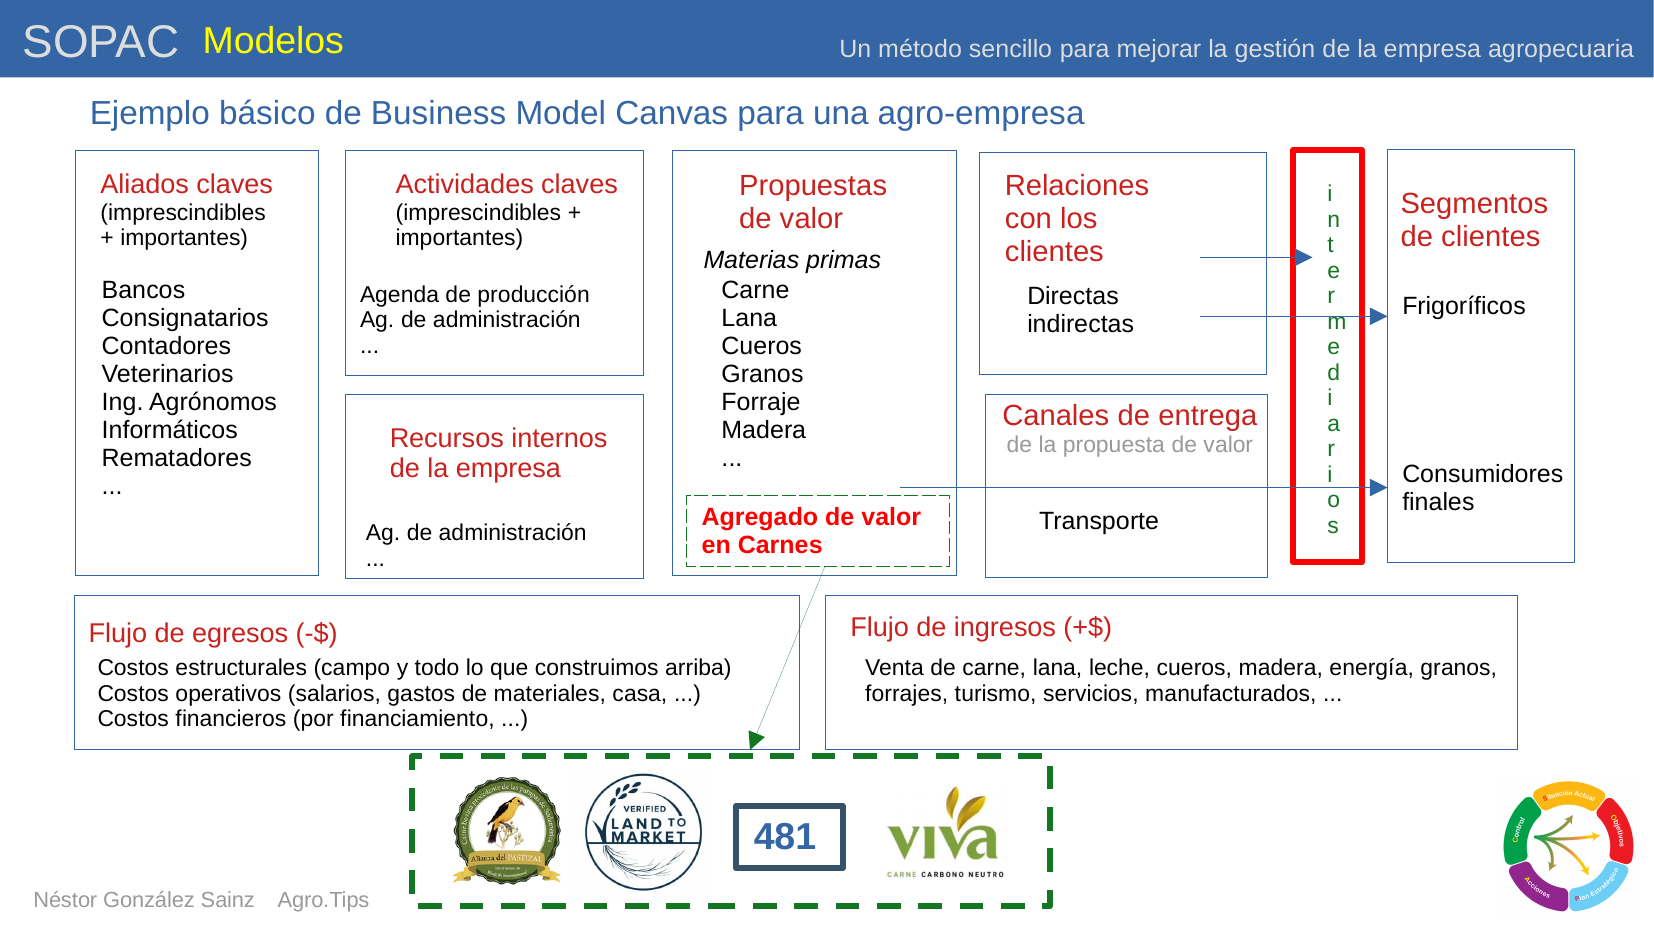

Modelos
Ejemplo básico de Business Model Canvas para una agro-empresa
Actividades claves (imprescindibles + importantes)
Propuestas de valor
Aliados claves
(imprescindibles + importantes)
Relaciones con los clientes
intermediarios
Segmentos de clientes
Materias primas
Bancos
Consignatarios
Contadores
Veterinarios
Ing. Agrónomos
Informáticos
Rematadores
...
Carne
Lana
Cueros
Granos
Forraje
Madera
...
Agenda de producción
Ag. de administración
...
Directas
indirectas
Frigoríficos
Consumidores finales
Canales de entrega de la propuesta de valor
Recursos internos de la empresa
Ag. de administración
...
Agregado de valor en Carnes
Transporte
Flujo de ingresos (+$)
Flujo de egresos (-$)
Costos estructurales (campo y todo lo que construimos arriba)
Costos operativos (salarios, gastos de materiales, casa, ...)
Costos financieros (por financiamiento, ...)
Venta de carne, lana, leche, cueros, madera, energía, granos, forrajes, turismo, servicios, manufacturados, ...
481